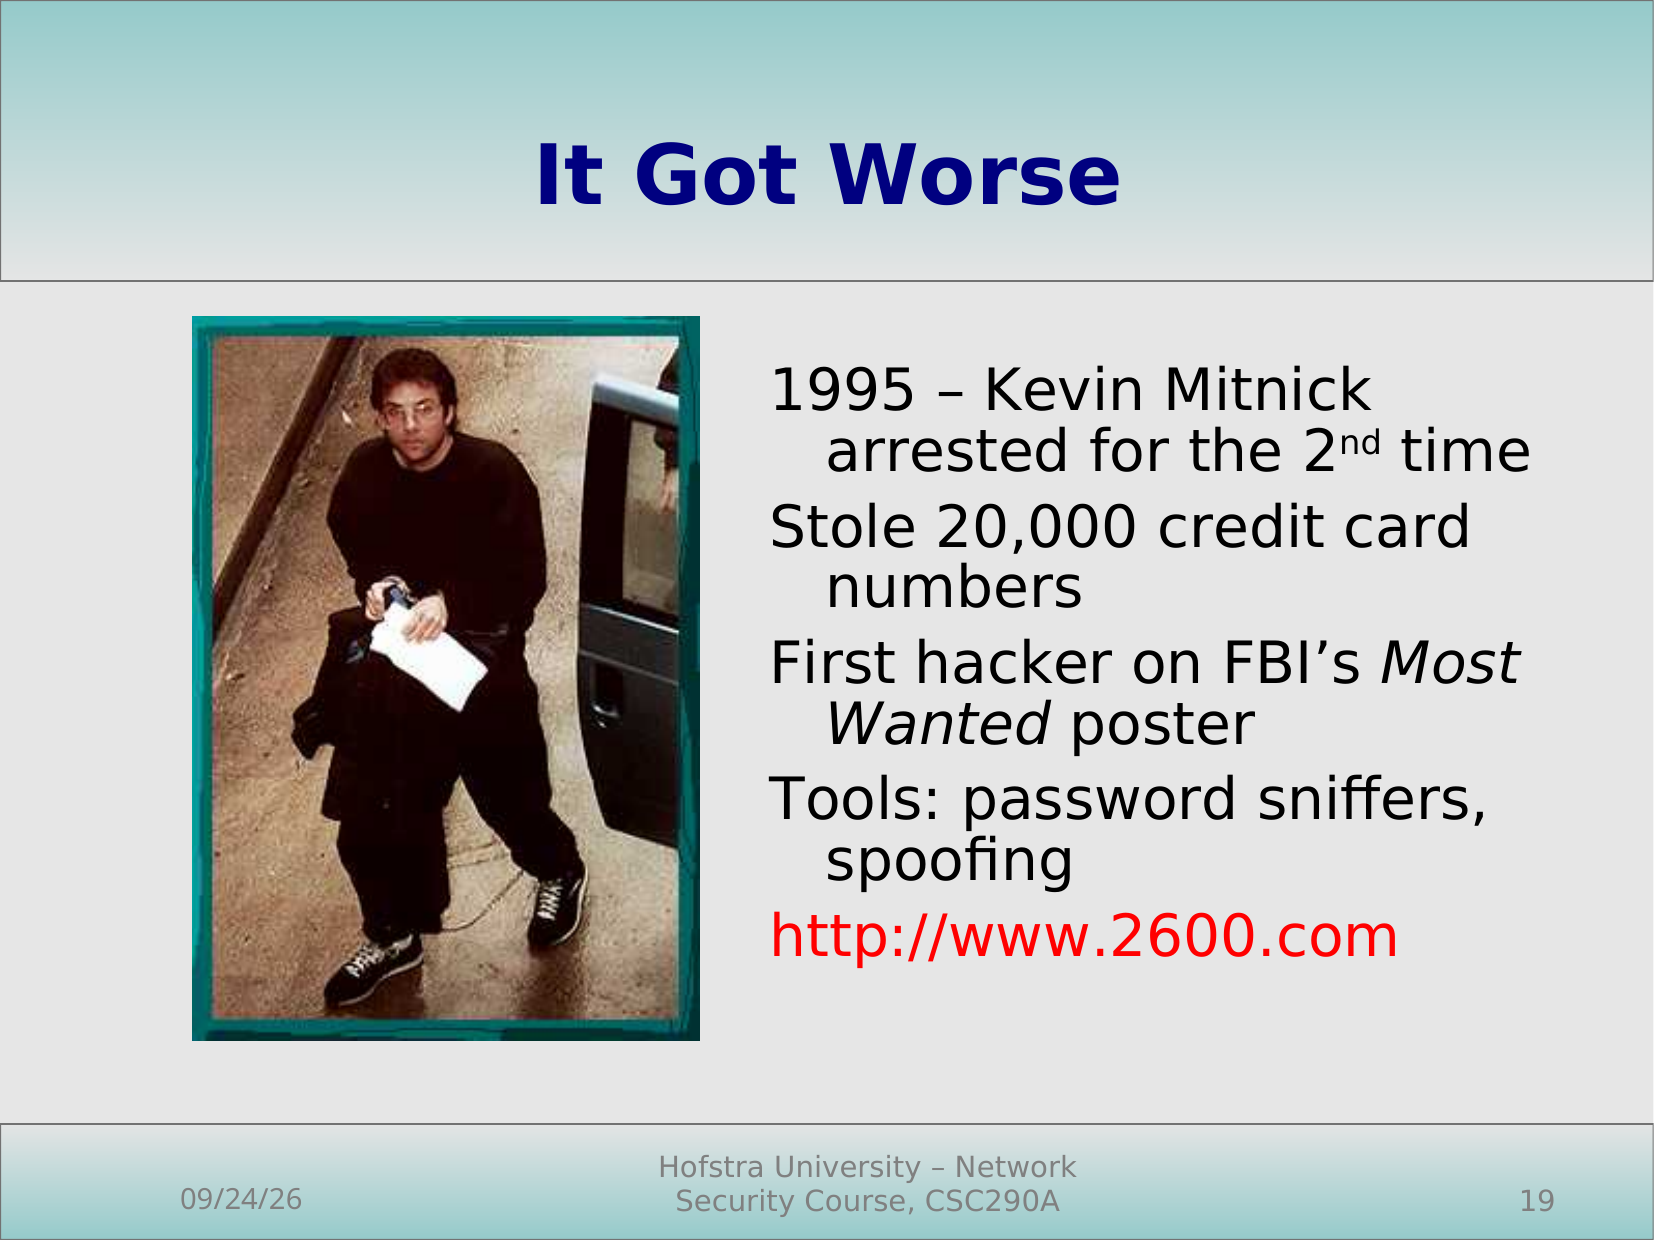

# It Got Worse
1995 – Kevin Mitnick arrested for the 2nd time
Stole 20,000 credit card numbers
First hacker on FBI’s Most Wanted poster
Tools: password sniffers, spoofing
http://www.2600.com
19